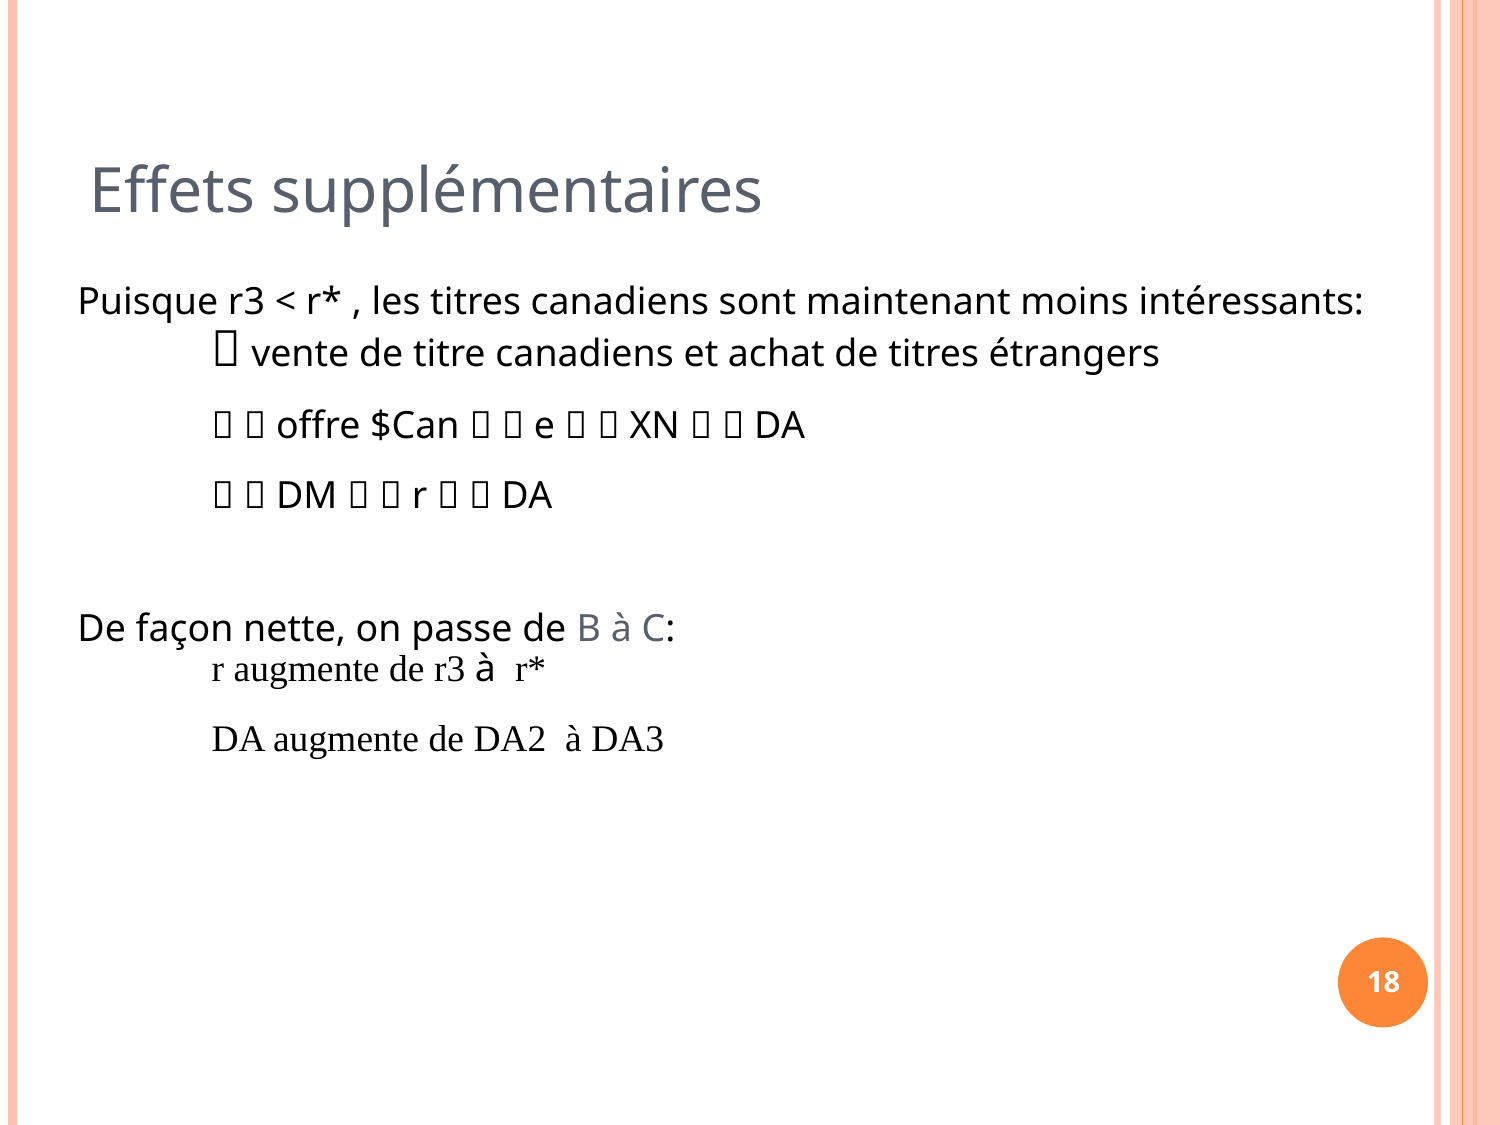

# Effets supplémentaires
Puisque r3 < r* , les titres canadiens sont maintenant moins intéressants:
 vente de titre canadiens et achat de titres étrangers
  offre $Can   e   XN   DA
  DM   r   DA
De façon nette, on passe de B à C:
r augmente de r3 à r*
DA augmente de DA2 à DA3